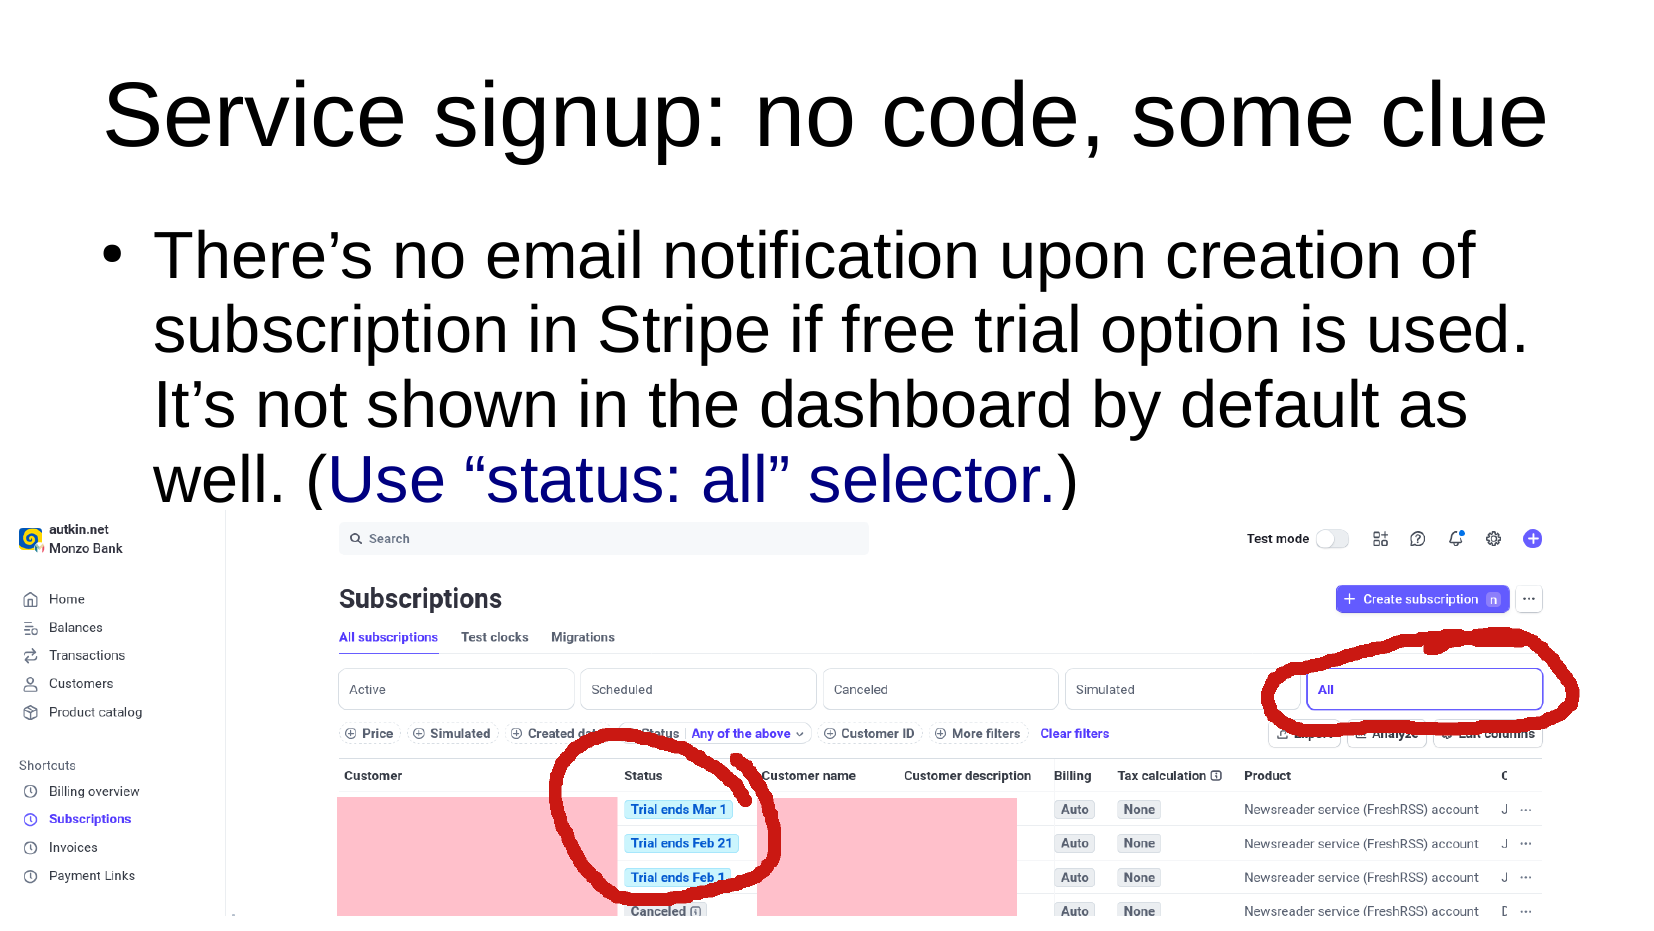

# Service signup: no code, some clue
There’s no email notification upon creation of subscription in Stripe if free trial option is used. It’s not shown in the dashboard by default as well. (Use “status: all” selector.)